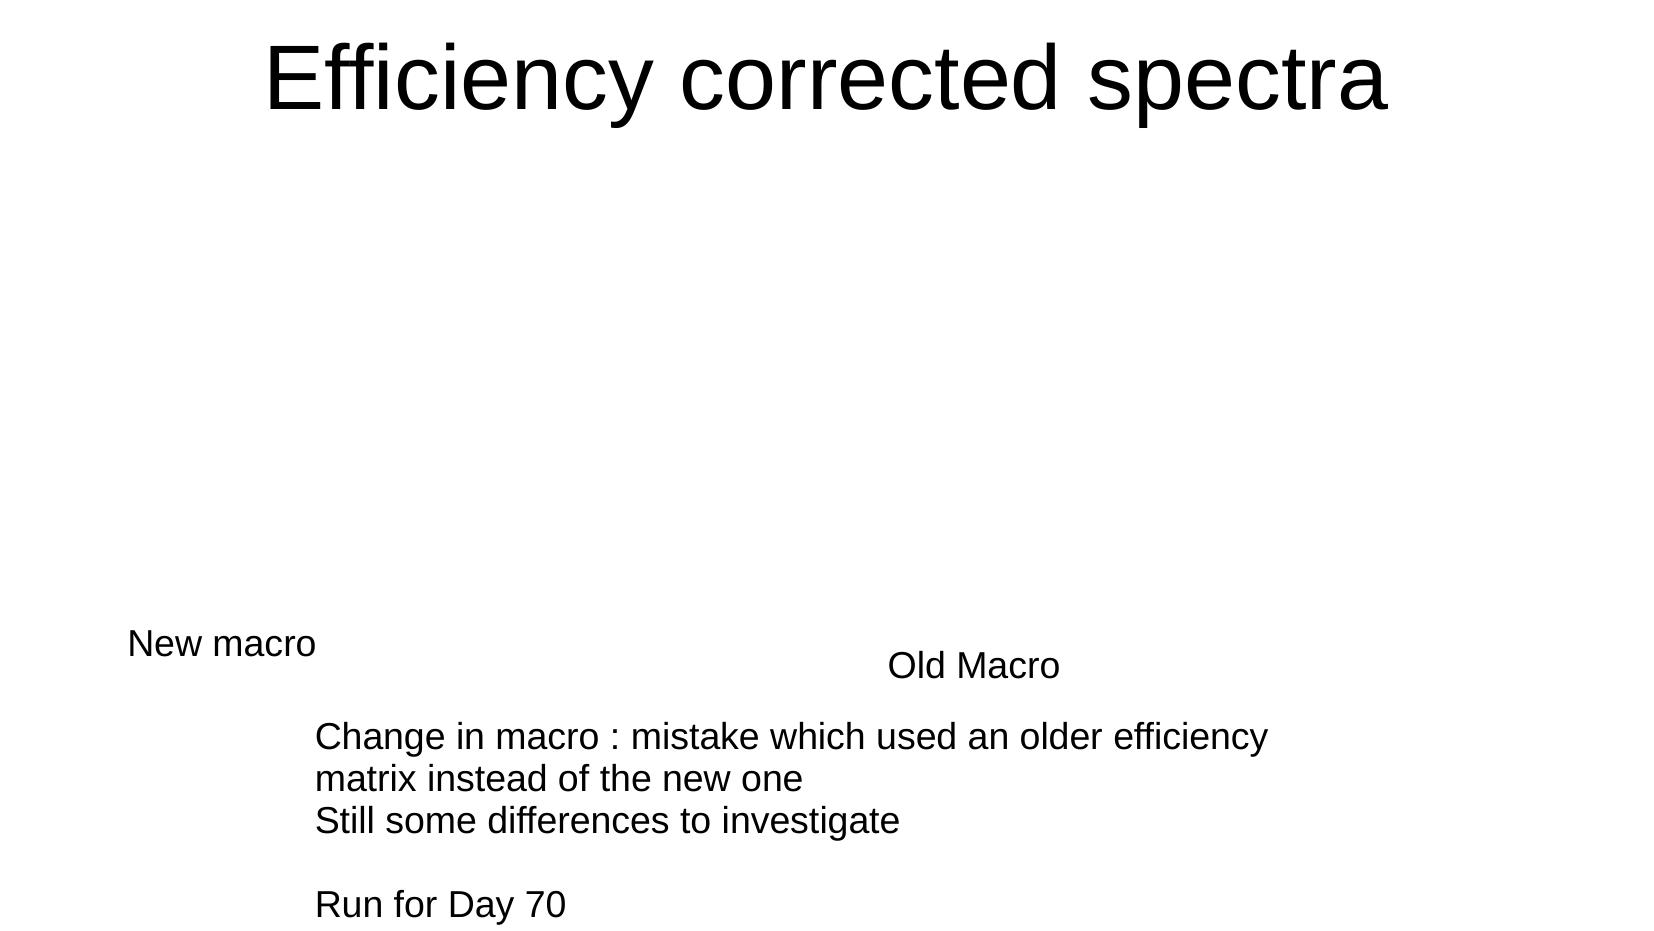

# Efficiency corrected spectra
New macro
 Old Macro
Change in macro : mistake which used an older efficiency matrix instead of the new one
Still some differences to investigate
Run for Day 70